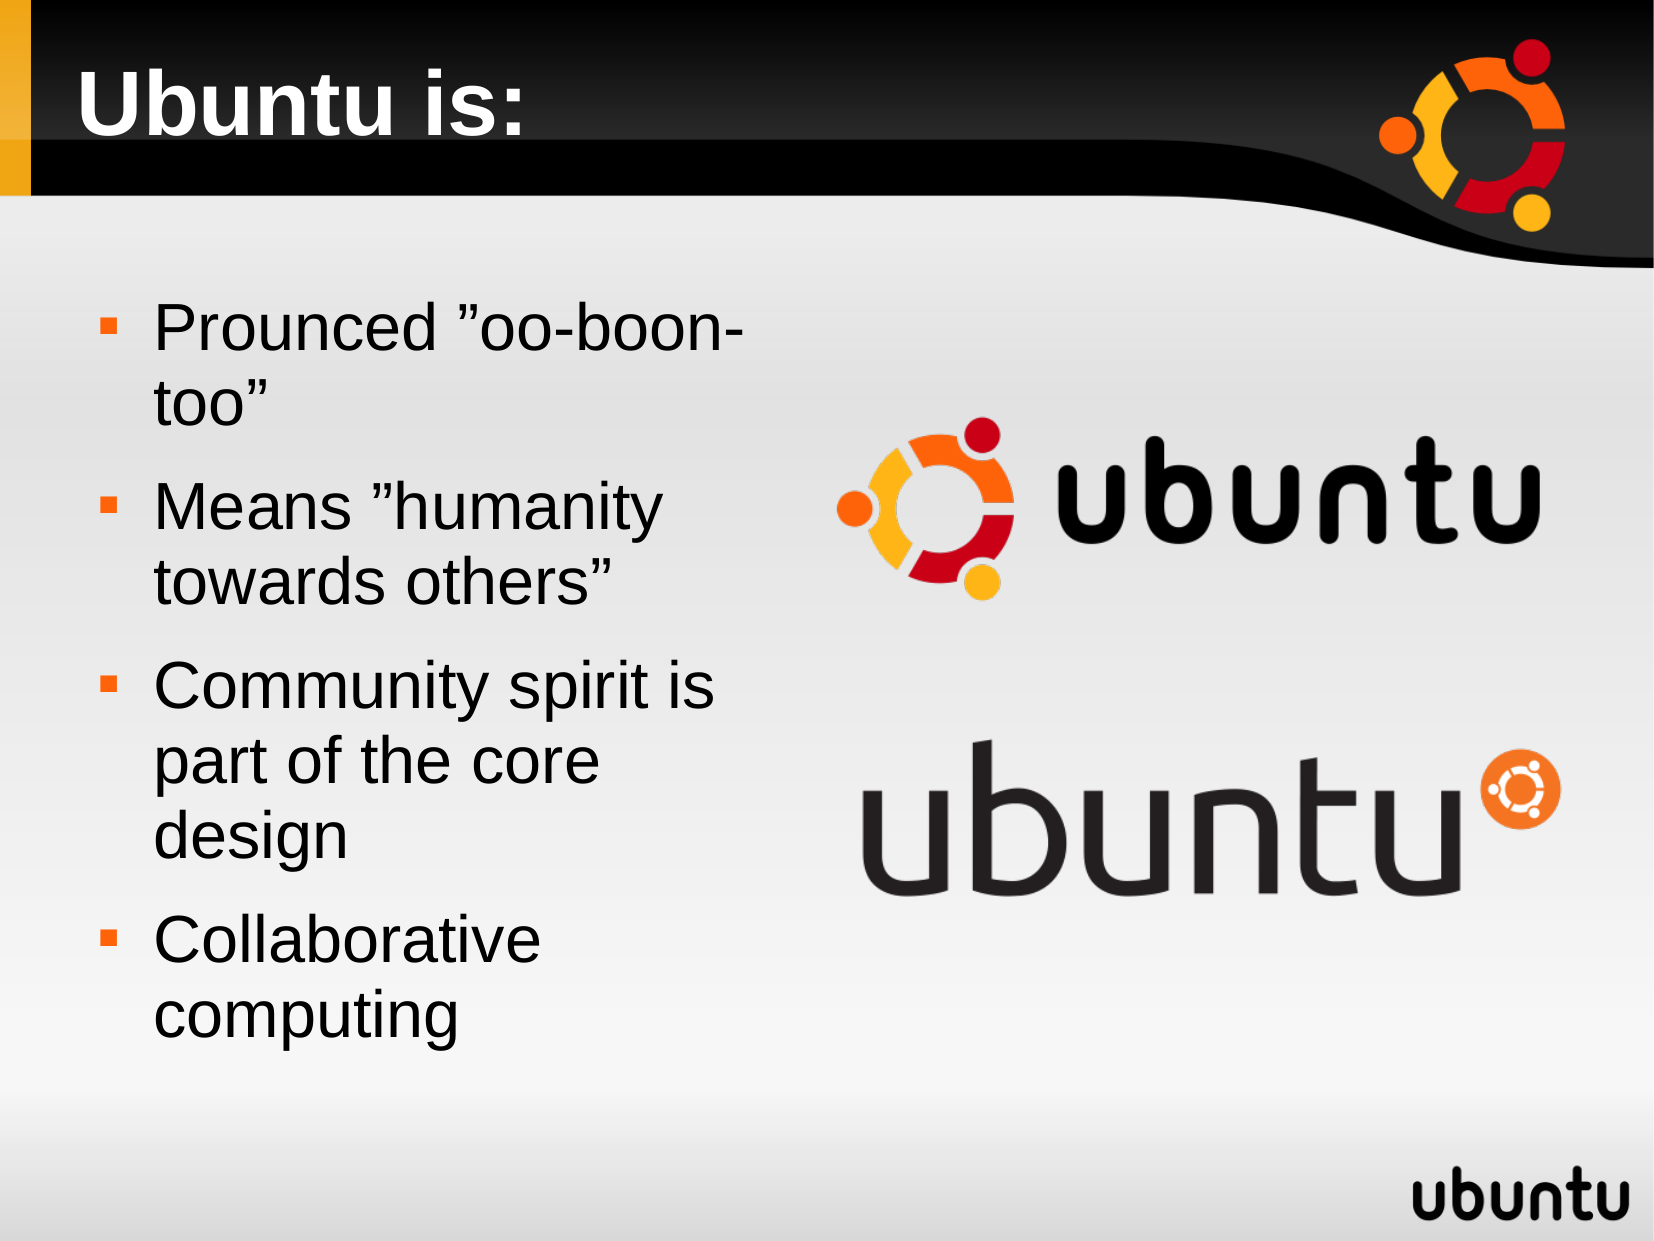

# Ubuntu is:
Prounced ”oo-boon-too”
Means ”humanity towards others”
Community spirit is part of the core design
Collaborative computing